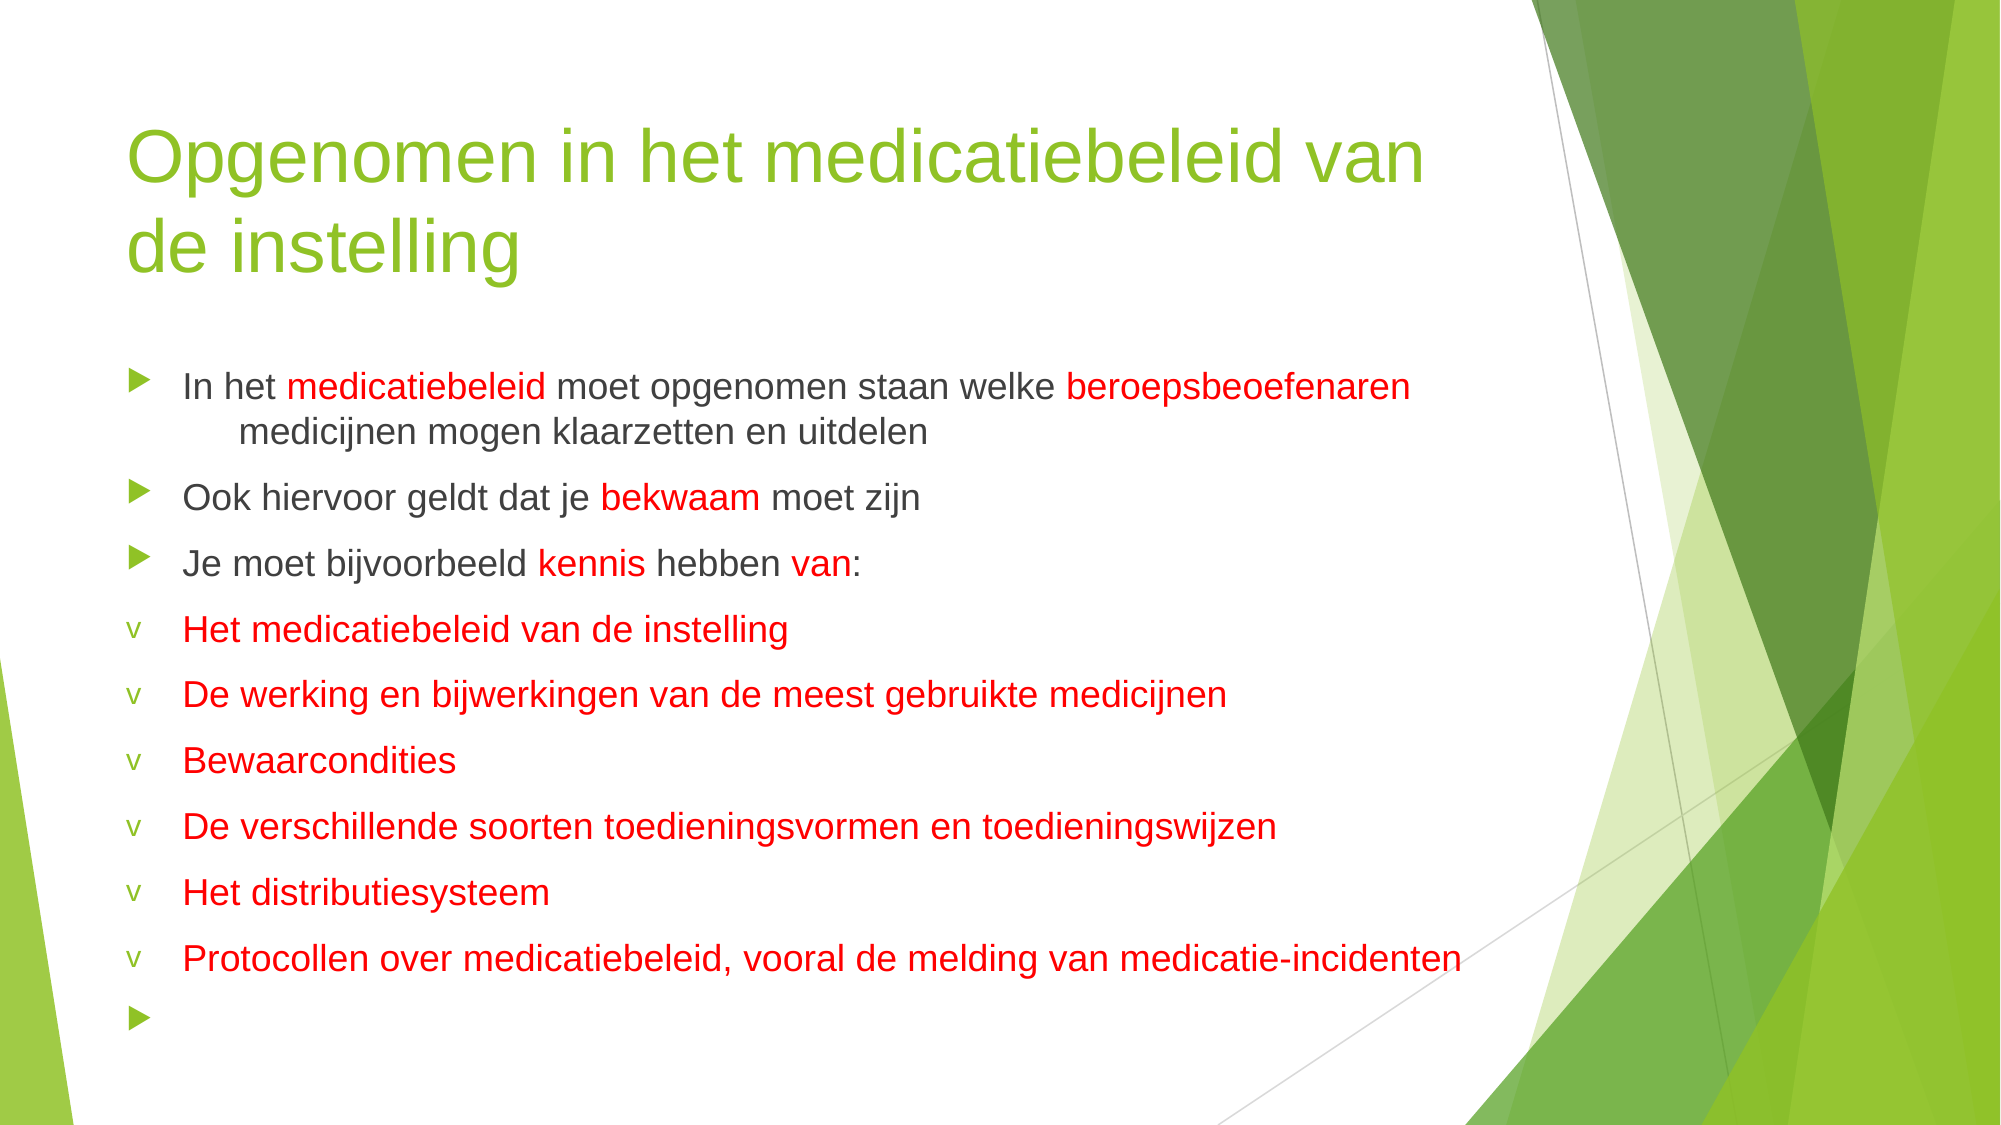

# Opgenomen in het medicatiebeleid van de instelling
In het medicatiebeleid moet opgenomen staan welke beroepsbeoefenaren medicijnen mogen klaarzetten en uitdelen
Ook hiervoor geldt dat je bekwaam moet zijn
Je moet bijvoorbeeld kennis hebben van:
Het medicatiebeleid van de instelling
De werking en bijwerkingen van de meest gebruikte medicijnen
Bewaarcondities
De verschillende soorten toedieningsvormen en toedieningswijzen
Het distributiesysteem
Protocollen over medicatiebeleid, vooral de melding van medicatie-incidenten